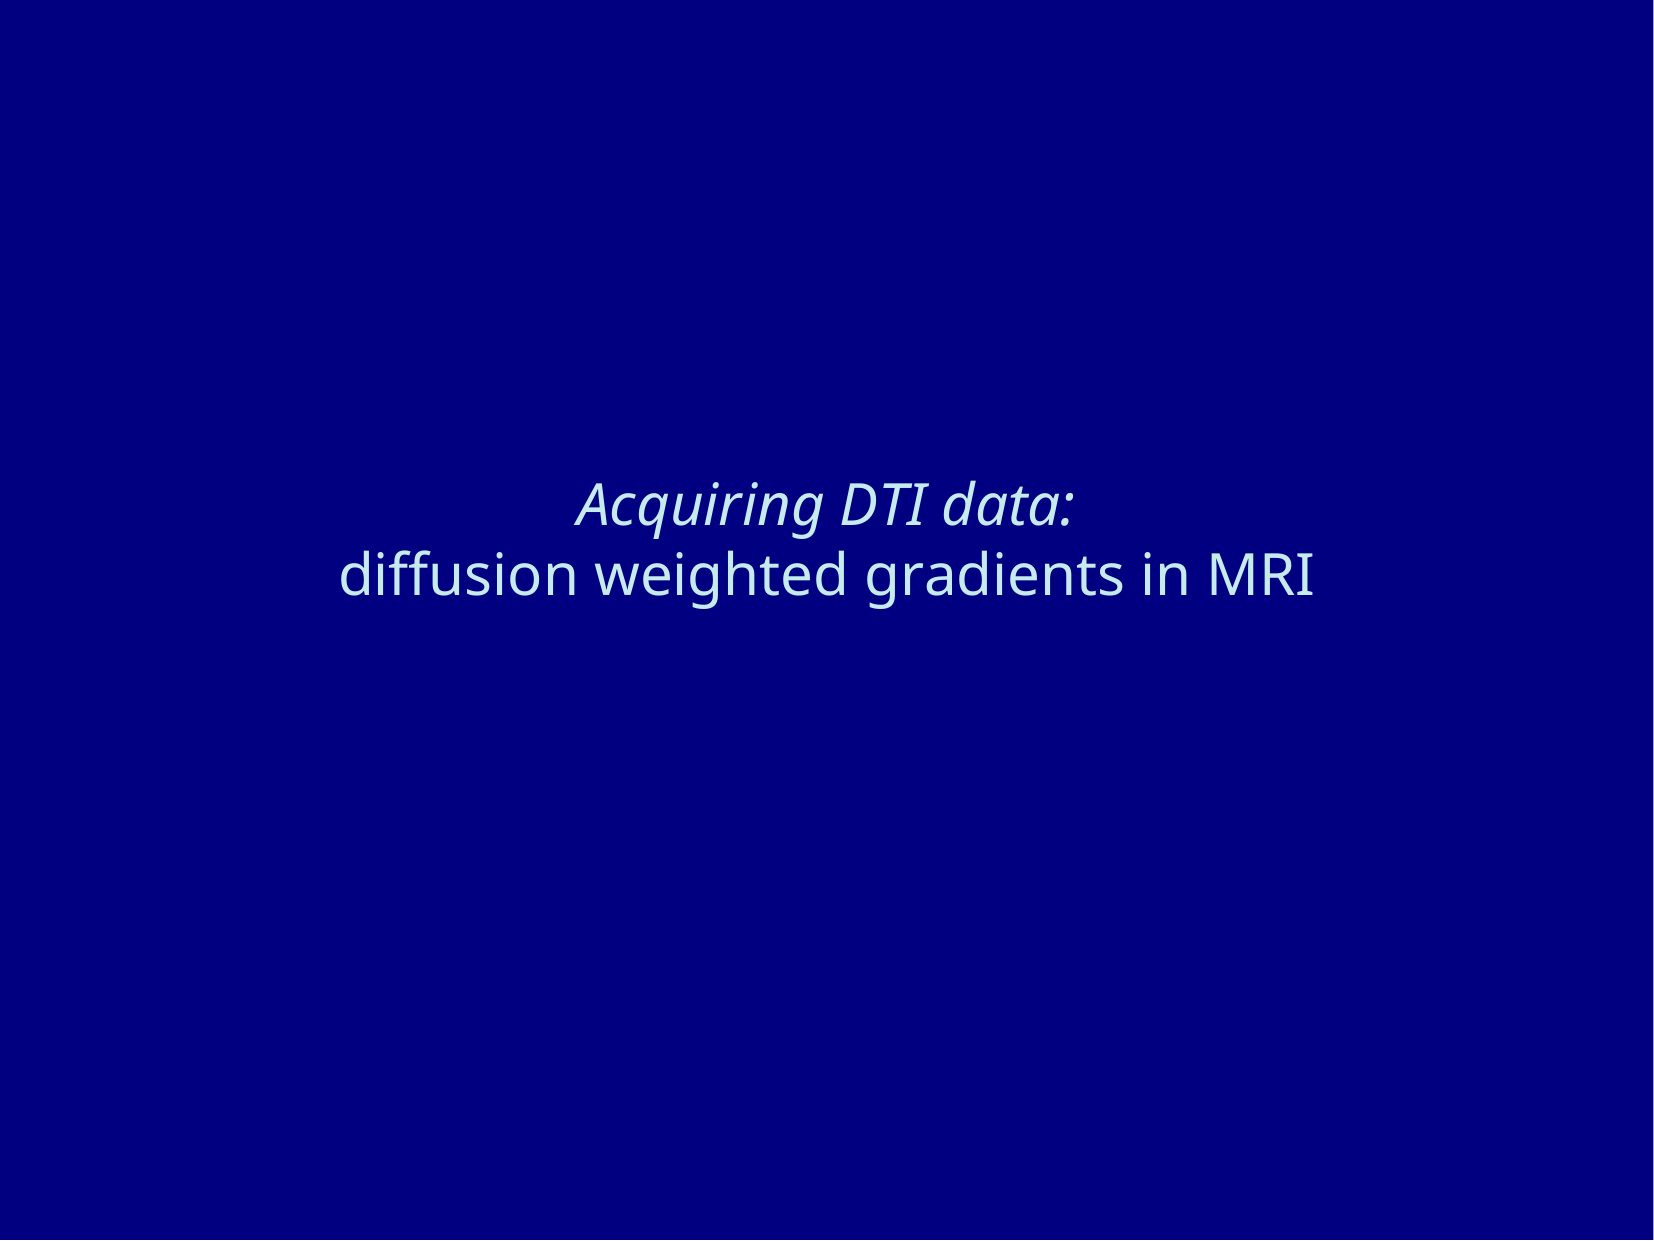

# Acquiring DTI data: diffusion weighted gradients in MRI